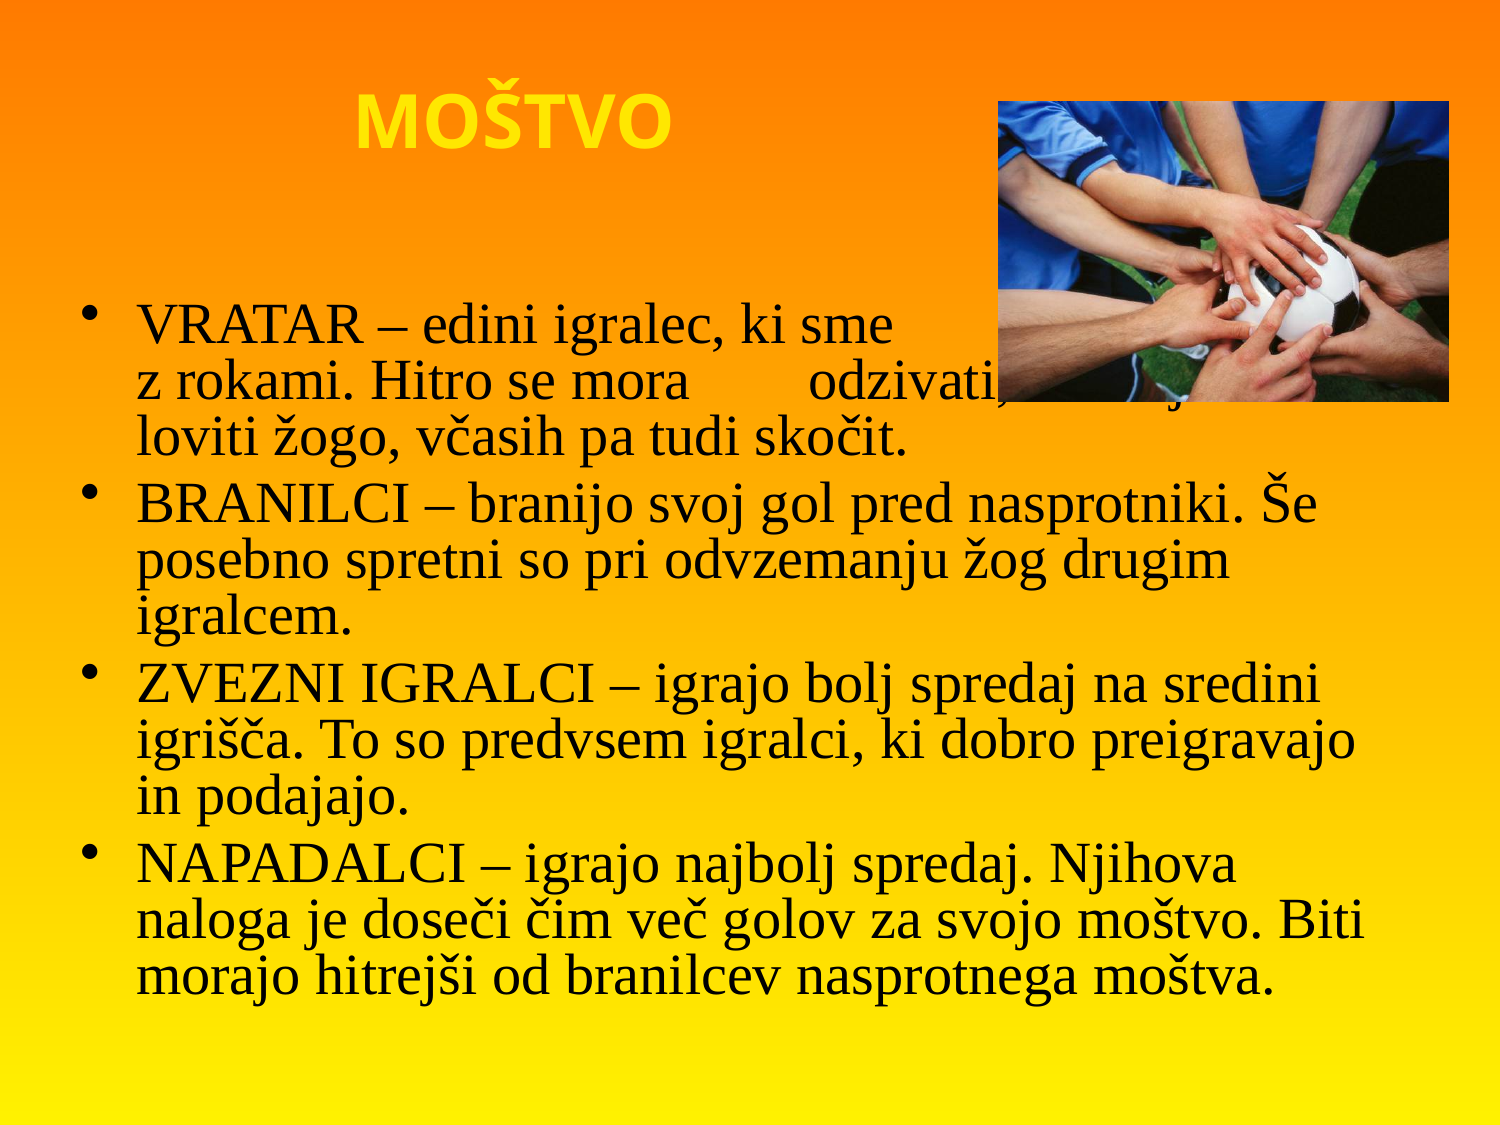

MOŠTVO
# VRATAR – edini igralec, ki sme 			 žogo prijeti z rokami. Hitro se mora 	 odzivati, zanesljivo loviti žogo, včasih pa tudi skočit.
BRANILCI – branijo svoj gol pred nasprotniki. Še posebno spretni so pri odvzemanju žog drugim igralcem.
ZVEZNI IGRALCI – igrajo bolj spredaj na sredini igrišča. To so predvsem igralci, ki dobro preigravajo in podajajo.
NAPADALCI – igrajo najbolj spredaj. Njihova naloga je doseči čim več golov za svojo moštvo. Biti morajo hitrejši od branilcev nasprotnega moštva.